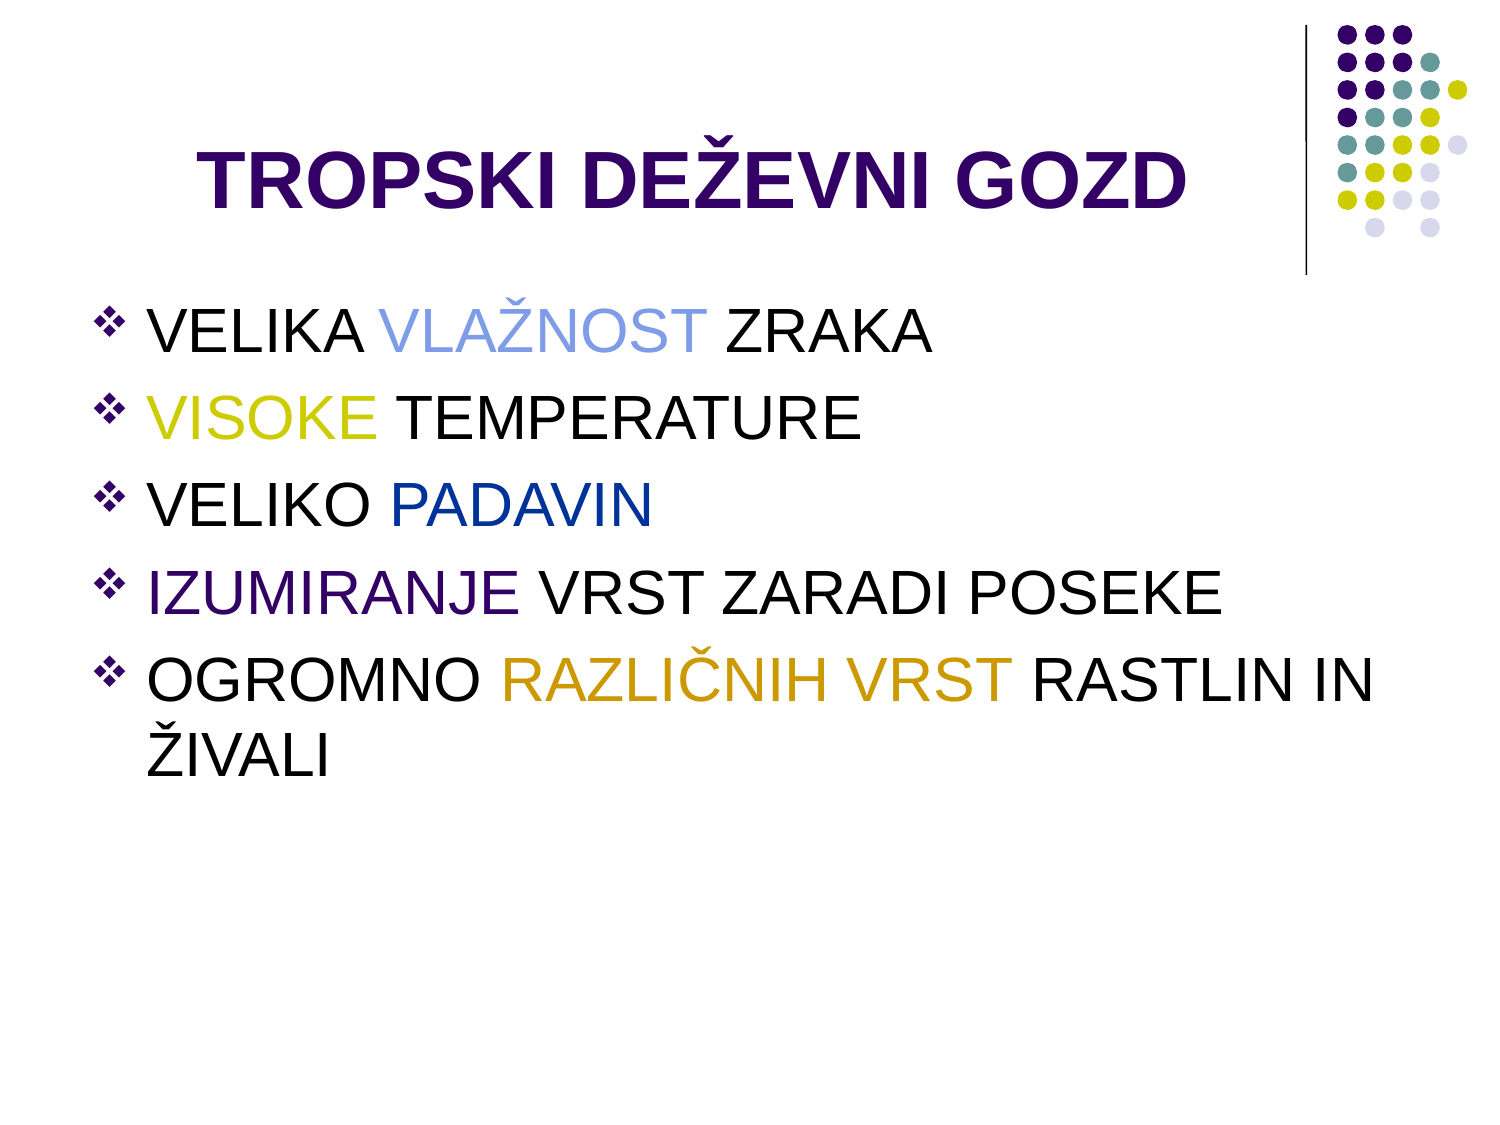

# TROPSKI DEŽEVNI GOZD
VELIKA VLAŽNOST ZRAKA
VISOKE TEMPERATURE
VELIKO PADAVIN
IZUMIRANJE VRST ZARADI POSEKE
OGROMNO RAZLIČNIH VRST RASTLIN IN ŽIVALI